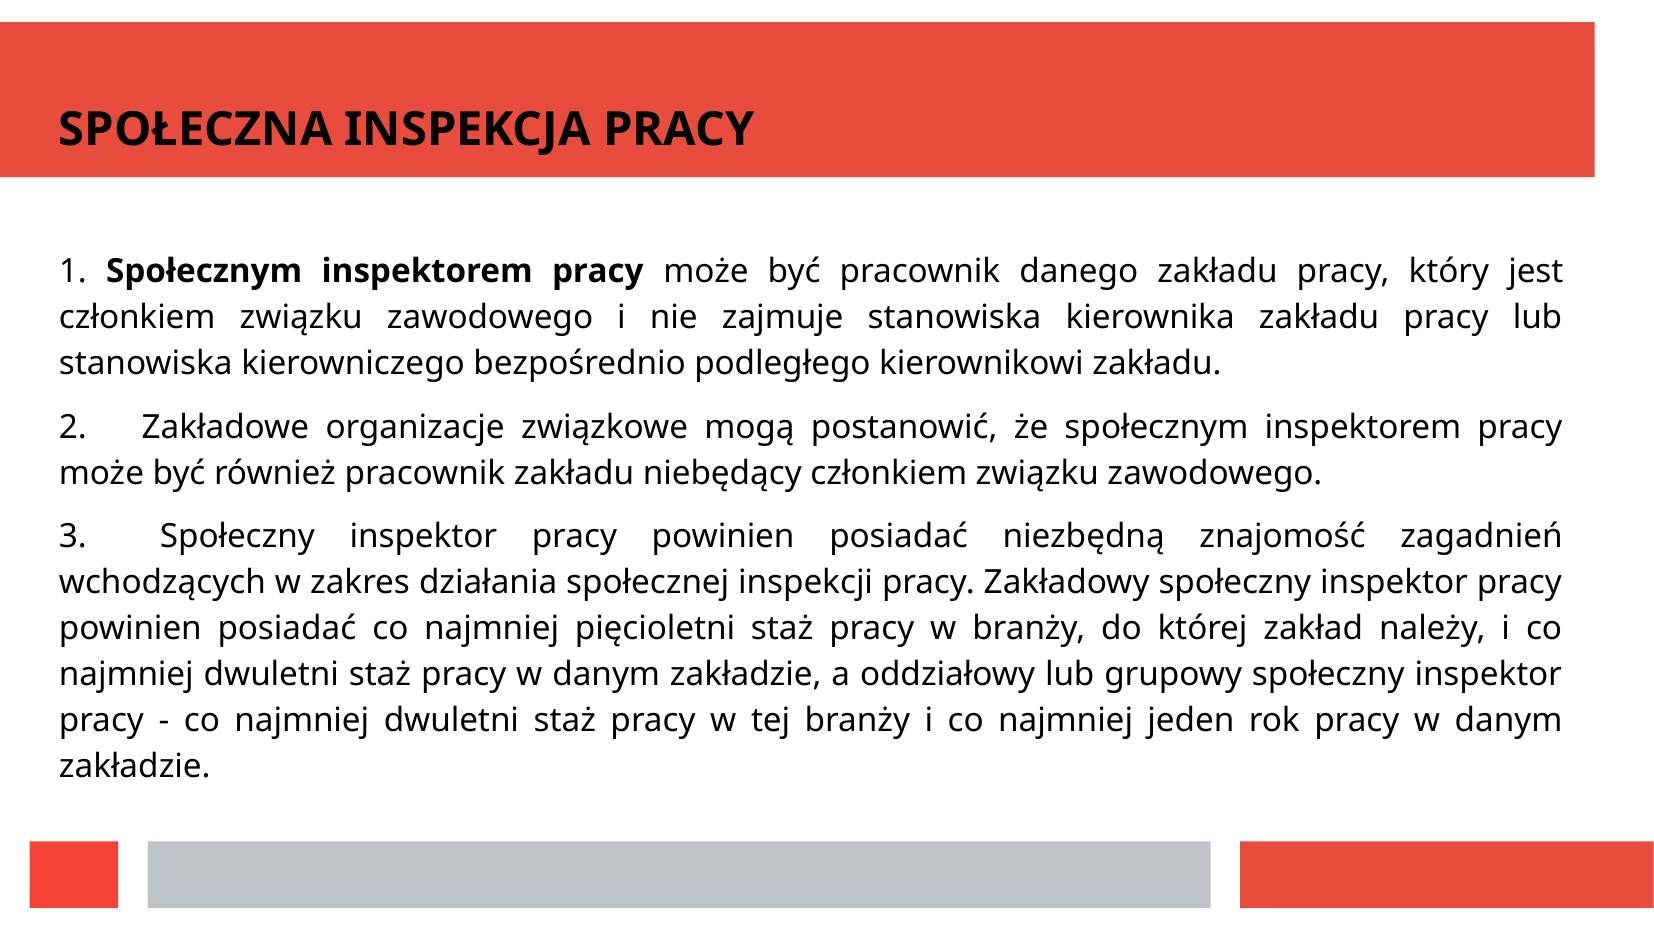

# SPOŁECZNA INSPEKCJA PRACY
1. Społecznym inspektorem pracy może być pracownik danego zakładu pracy, który jest członkiem związku zawodowego i nie zajmuje stanowiska kierownika zakładu pracy lub stanowiska kierowniczego bezpośrednio podległego kierownikowi zakładu.
2. 	Zakładowe organizacje związkowe mogą postanowić, że społecznym inspektorem pracy może być również pracownik zakładu niebędący członkiem związku zawodowego.
3. 	Społeczny inspektor pracy powinien posiadać niezbędną znajomość zagadnień wchodzących w zakres działania społecznej inspekcji pracy. Zakładowy społeczny inspektor pracy powinien posiadać co najmniej pięcioletni staż pracy w branży, do której zakład należy, i co najmniej dwuletni staż pracy w danym zakładzie, a oddziałowy lub grupowy społeczny inspektor pracy - co najmniej dwuletni staż pracy w tej branży i co najmniej jeden rok pracy w danym zakładzie.